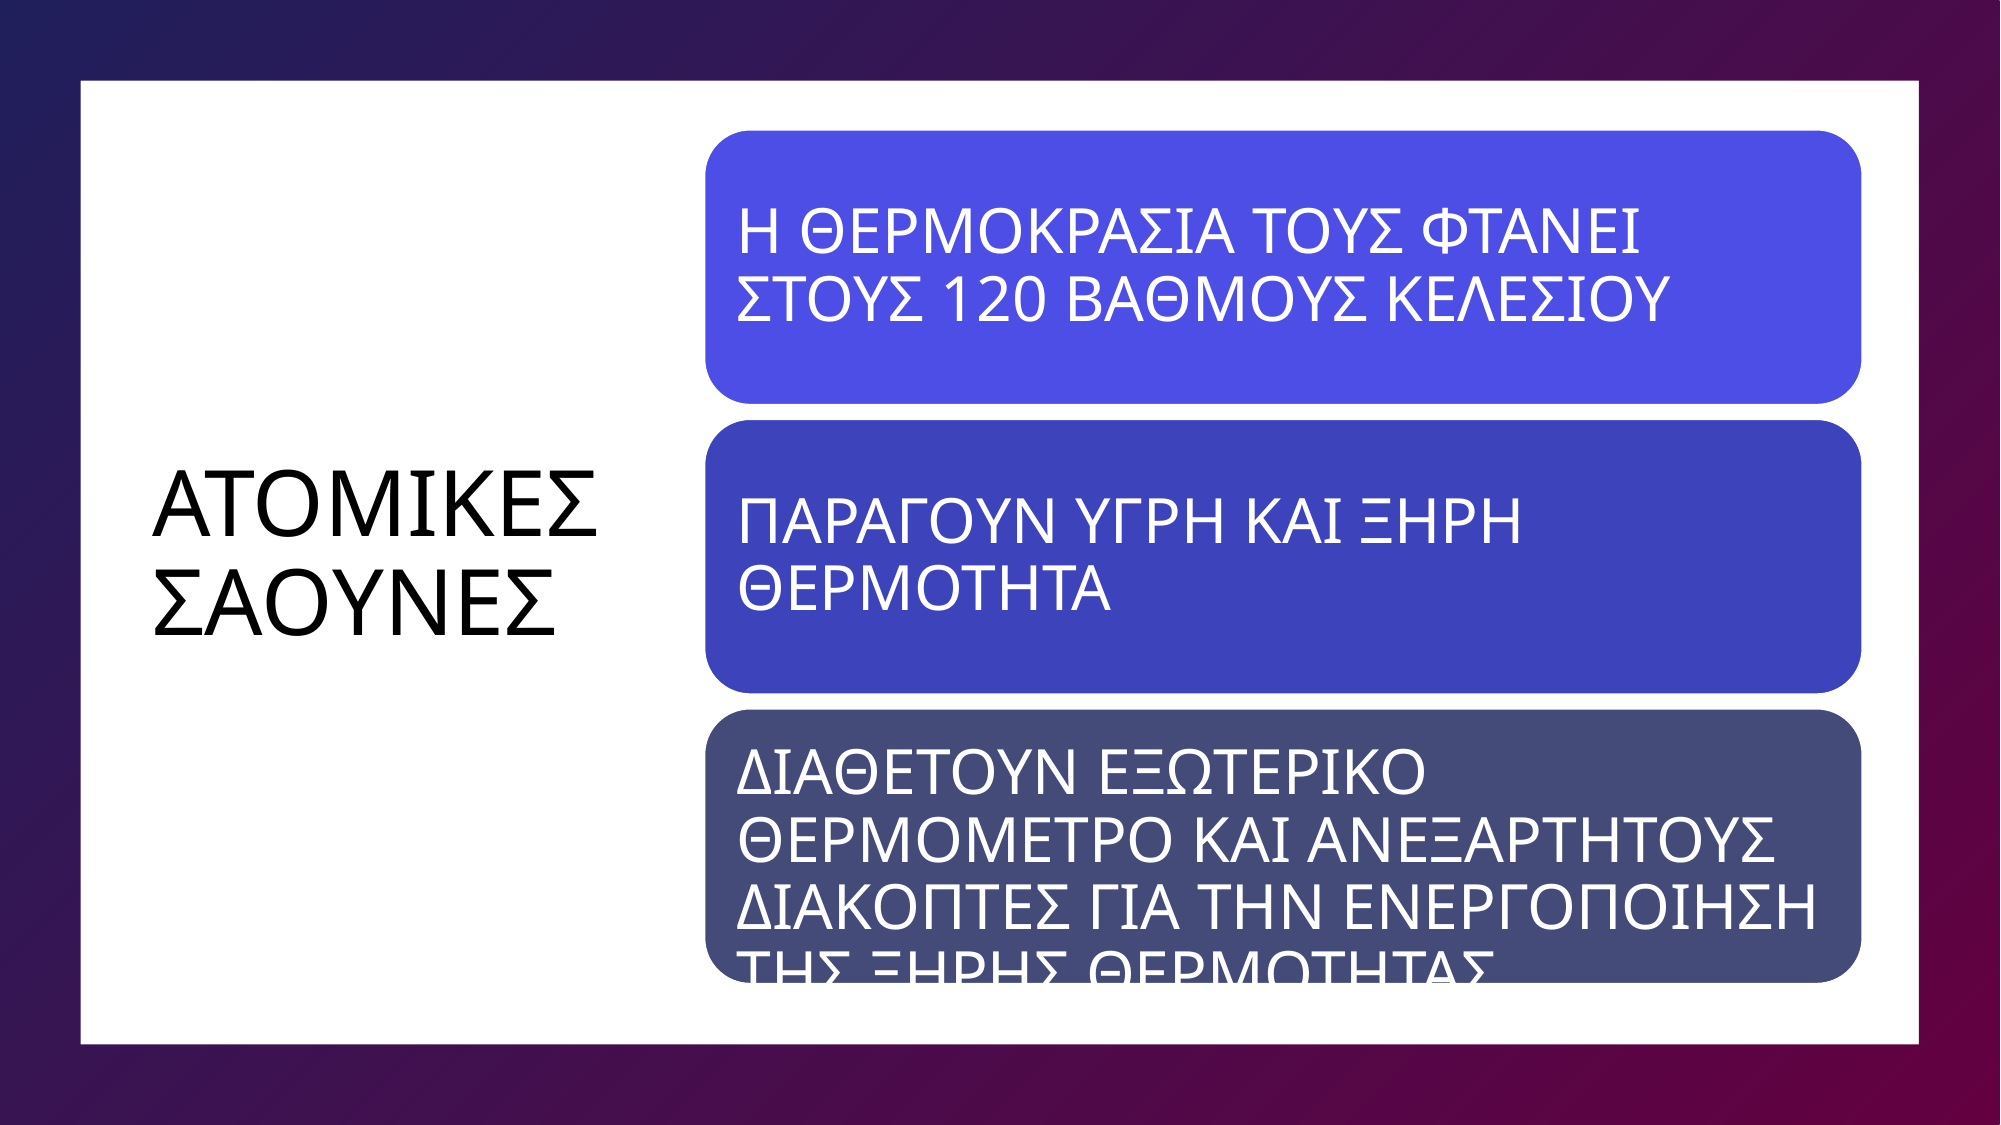

# ΑΤΟΜΙΚΕΣ ΣΑΟΥΝΕΣ
Η ΘΕΡΜΟΚΡΑΣΙΑ ΤΟΥΣ ΦΤΑΝΕΙ ΣΤΟΥΣ 120 ΒΑΘΜΟΥΣ ΚΕΛΕΣΙΟΥ
ΠΑΡΑΓΟΥΝ ΥΓΡΗ ΚΑΙ ΞΗΡΗ ΘΕΡΜΟΤΗΤΑ
ΔΙΑΘΕΤΟΥΝ ΕΞΩΤΕΡΙΚΟ ΘΕΡΜΟΜΕΤΡΟ ΚΑΙ ΑΝΕΞΑΡΤΗΤΟΥΣ ΔΙΑΚΟΠΤΕΣ ΓΙΑ ΤΗΝ ΕΝΕΡΓΟΠΟΙΗΣΗ ΤΗΣ ΞΗΡΗΣ ΘΕΡΜΟΤΗΤΑΣ